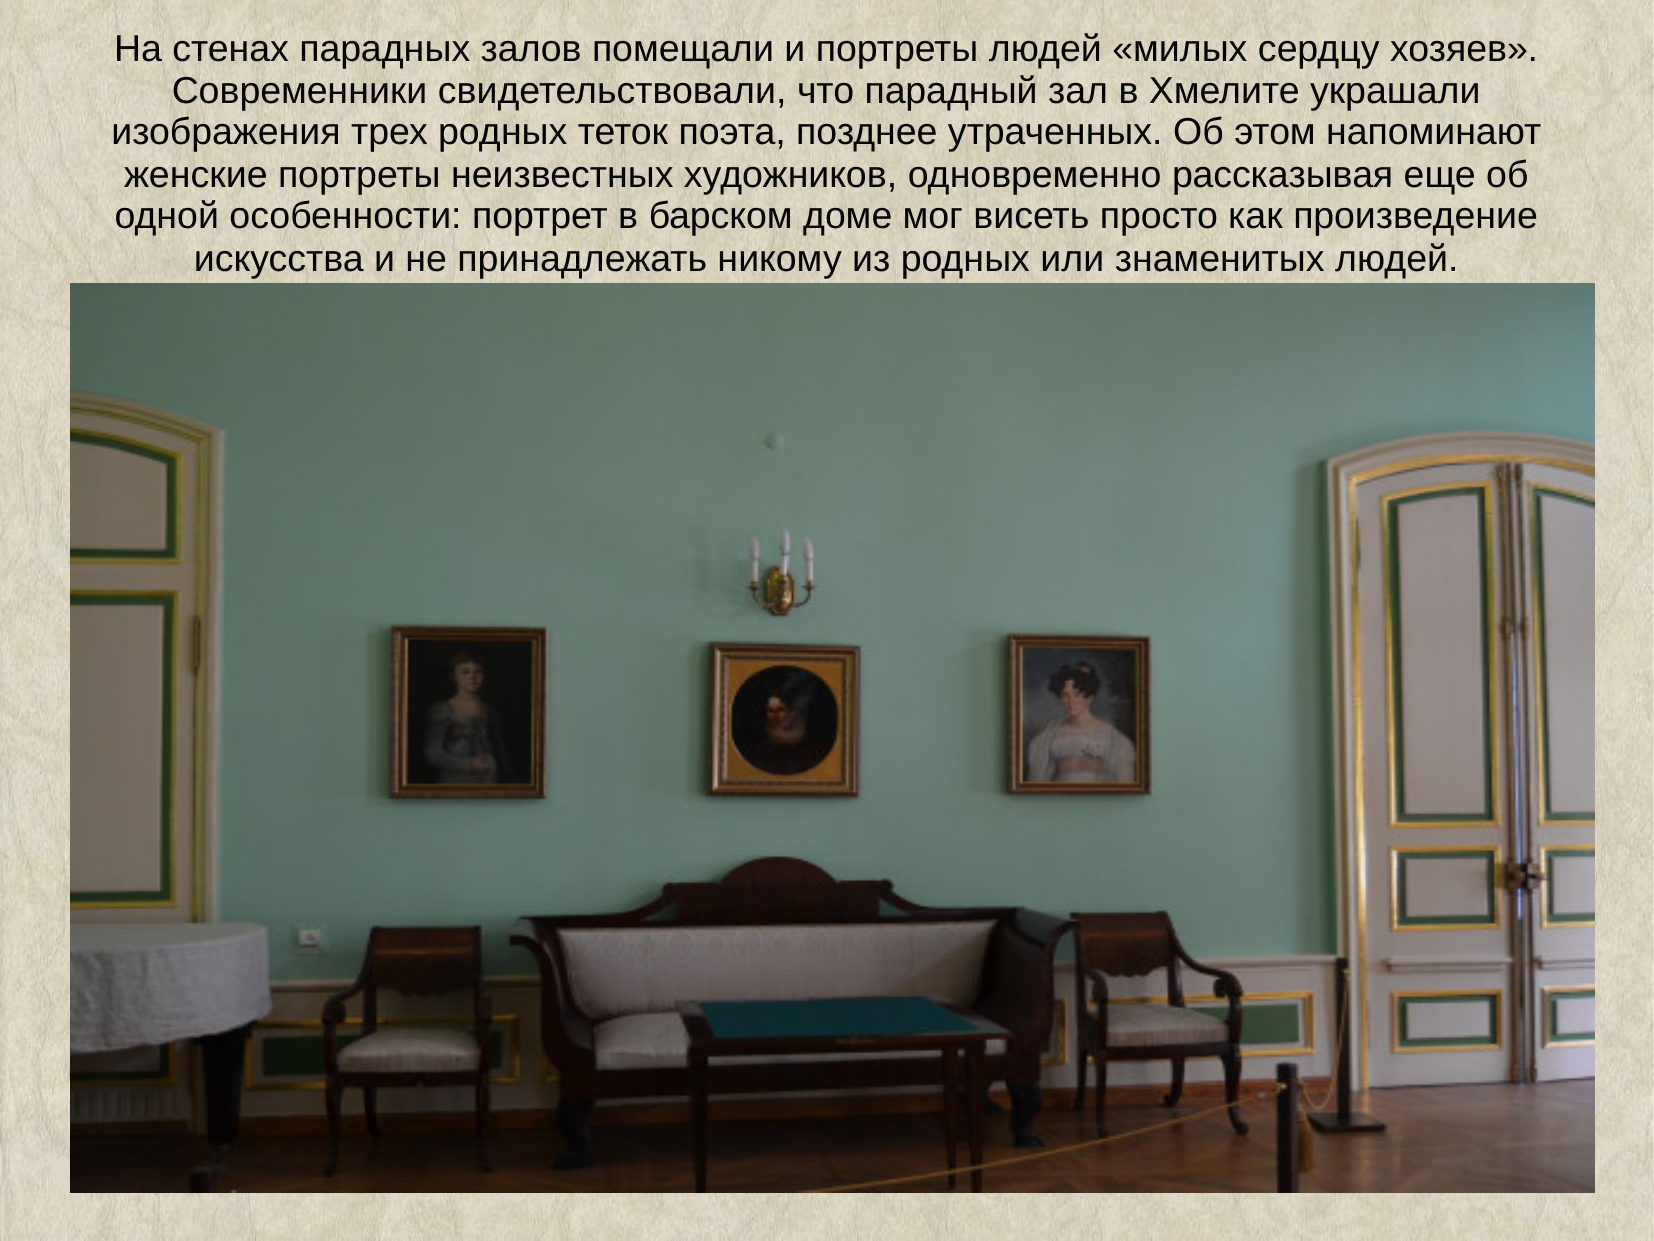

# На стенах парадных залов помещали и портреты людей «милых сердцу хозяев». Современники свидетельствовали, что парадный зал в Хмелите украшали изображения трех родных теток поэта, позднее утраченных. Об этом напоминают женские портреты неизвестных художников, одновременно рассказывая еще об одной особенности: портрет в барском доме мог висеть просто как произведение искусства и не принадлежать никому из родных или знаменитых людей.